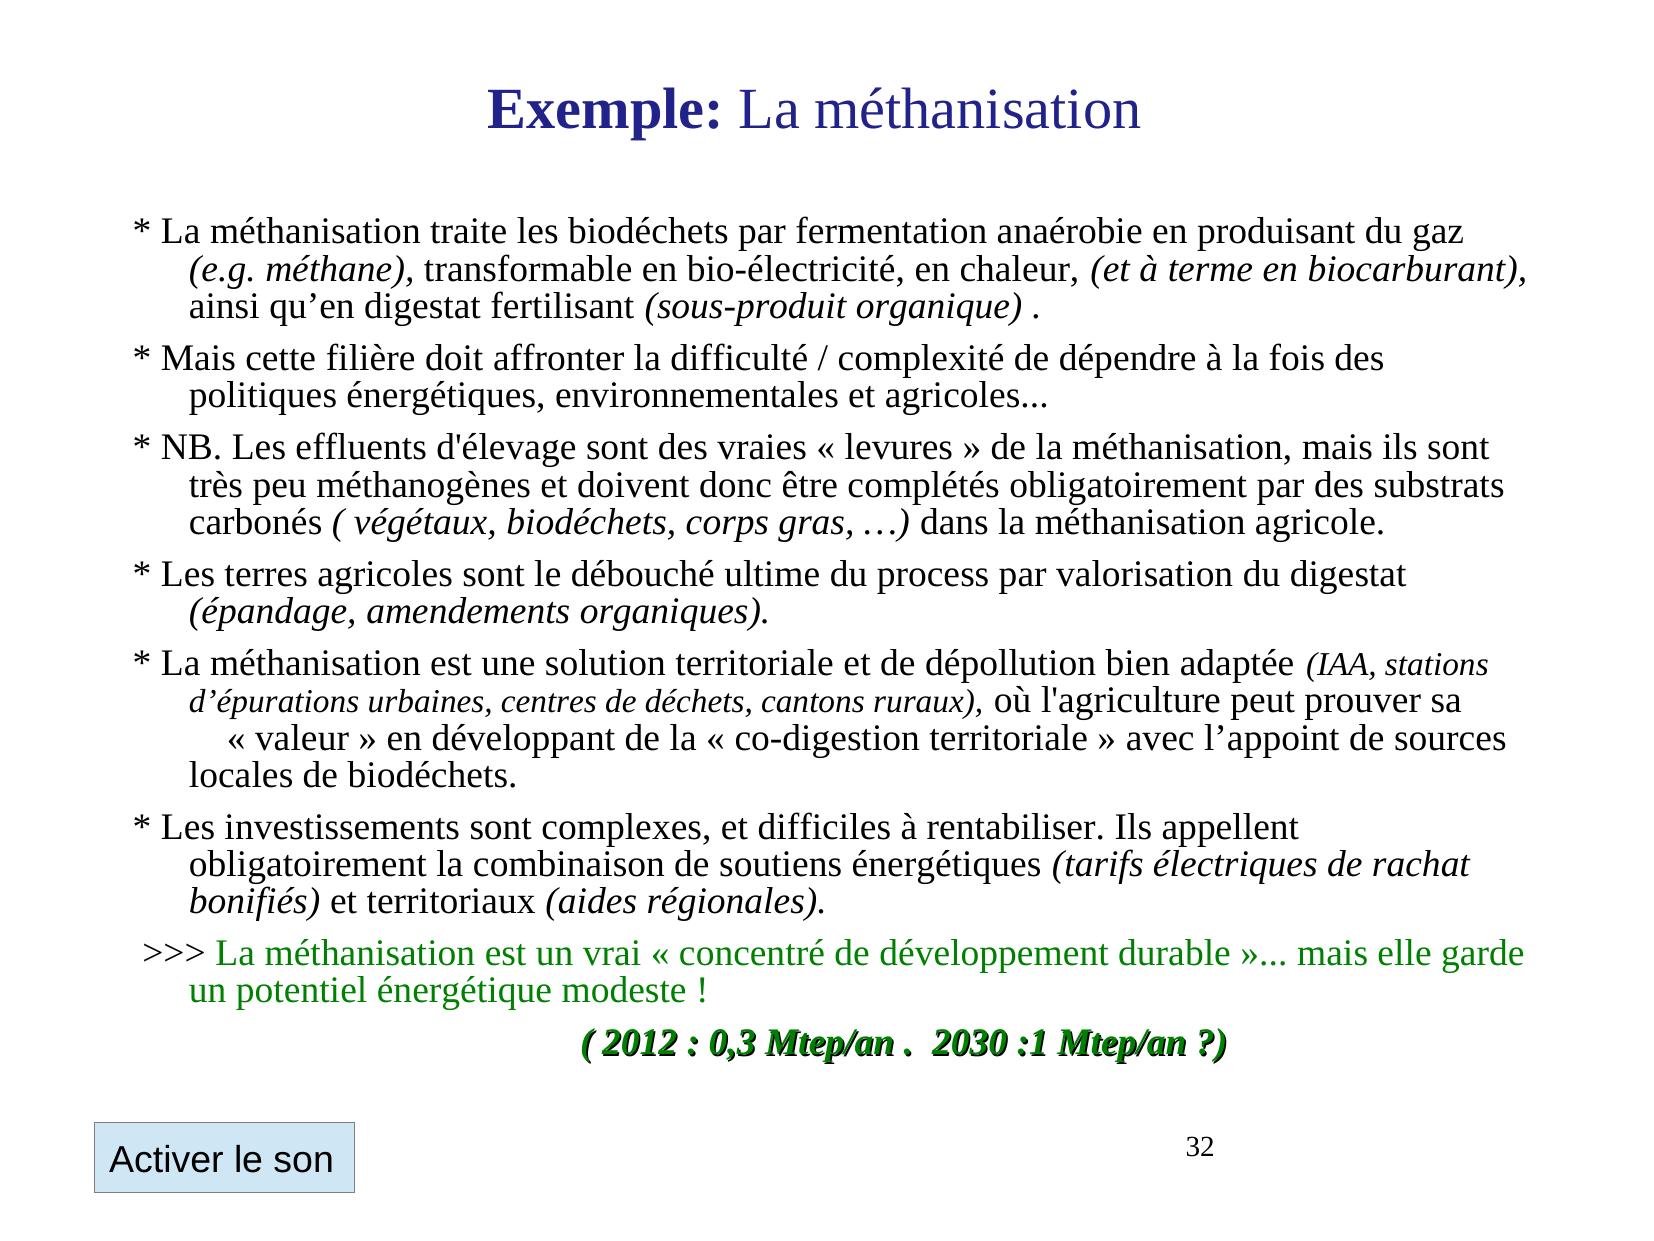

# Exemple: La méthanisation
* La méthanisation traite les biodéchets par fermentation anaérobie en produisant du gaz (e.g. méthane), transformable en bio-électricité, en chaleur, (et à terme en biocarburant), ainsi qu’en digestat fertilisant (sous-produit organique) .
* Mais cette filière doit affronter la difficulté / complexité de dépendre à la fois des politiques énergétiques, environnementales et agricoles...
* NB. Les effluents d'élevage sont des vraies « levures » de la méthanisation, mais ils sont très peu méthanogènes et doivent donc être complétés obligatoirement par des substrats carbonés ( végétaux, biodéchets, corps gras, …) dans la méthanisation agricole.
* Les terres agricoles sont le débouché ultime du process par valorisation du digestat (épandage, amendements organiques).
* La méthanisation est une solution territoriale et de dépollution bien adaptée (IAA, stations d’épurations urbaines, centres de déchets, cantons ruraux), où l'agriculture peut prouver sa « valeur » en développant de la « co-digestion territoriale » avec l’appoint de sources locales de biodéchets.
* Les investissements sont complexes, et difficiles à rentabiliser. Ils appellent obligatoirement la combinaison de soutiens énergétiques (tarifs électriques de rachat bonifiés) et territoriaux (aides régionales).
 >>> La méthanisation est un vrai « concentré de développement durable »... mais elle garde un potentiel énergétique modeste !
 ( 2012 : 0,3 Mtep/an . 2030 :1 Mtep/an ?)
Activer le son